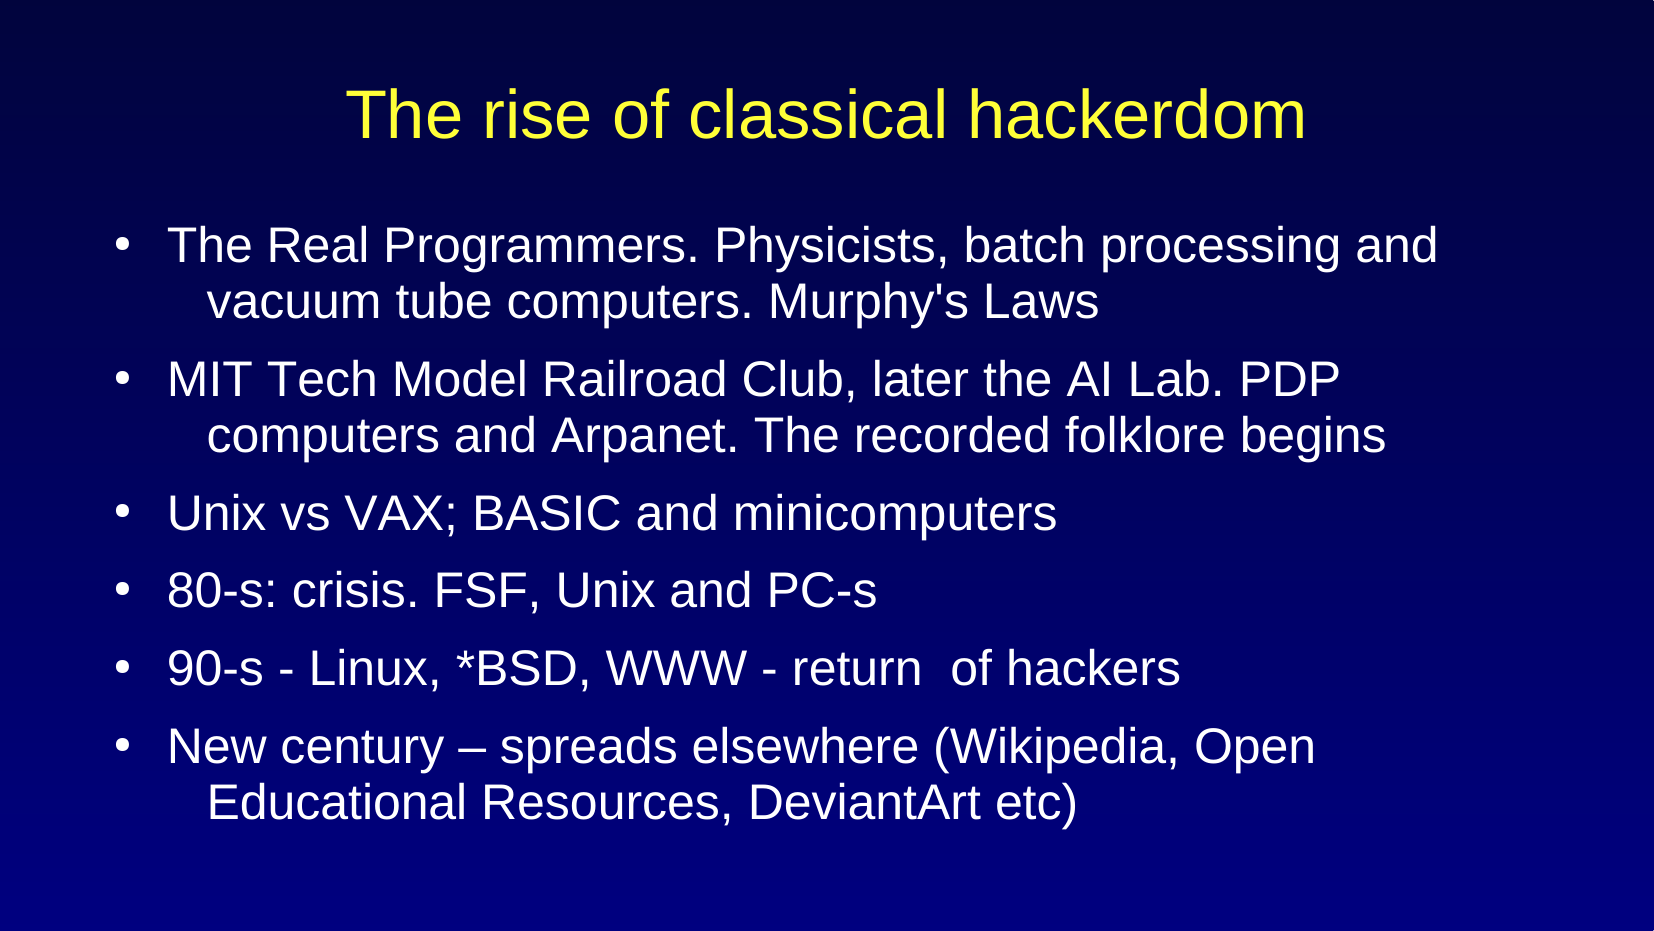

# The rise of classical hackerdom
The Real Programmers. Physicists, batch processing and vacuum tube computers. Murphy's Laws
MIT Tech Model Railroad Club, later the AI Lab. PDP computers and Arpanet. The recorded folklore begins
Unix vs VAX; BASIC and minicomputers
80-s: crisis. FSF, Unix and PC-s
90-s - Linux, *BSD, WWW - return of hackers
New century – spreads elsewhere (Wikipedia, Open Educational Resources, DeviantArt etc)